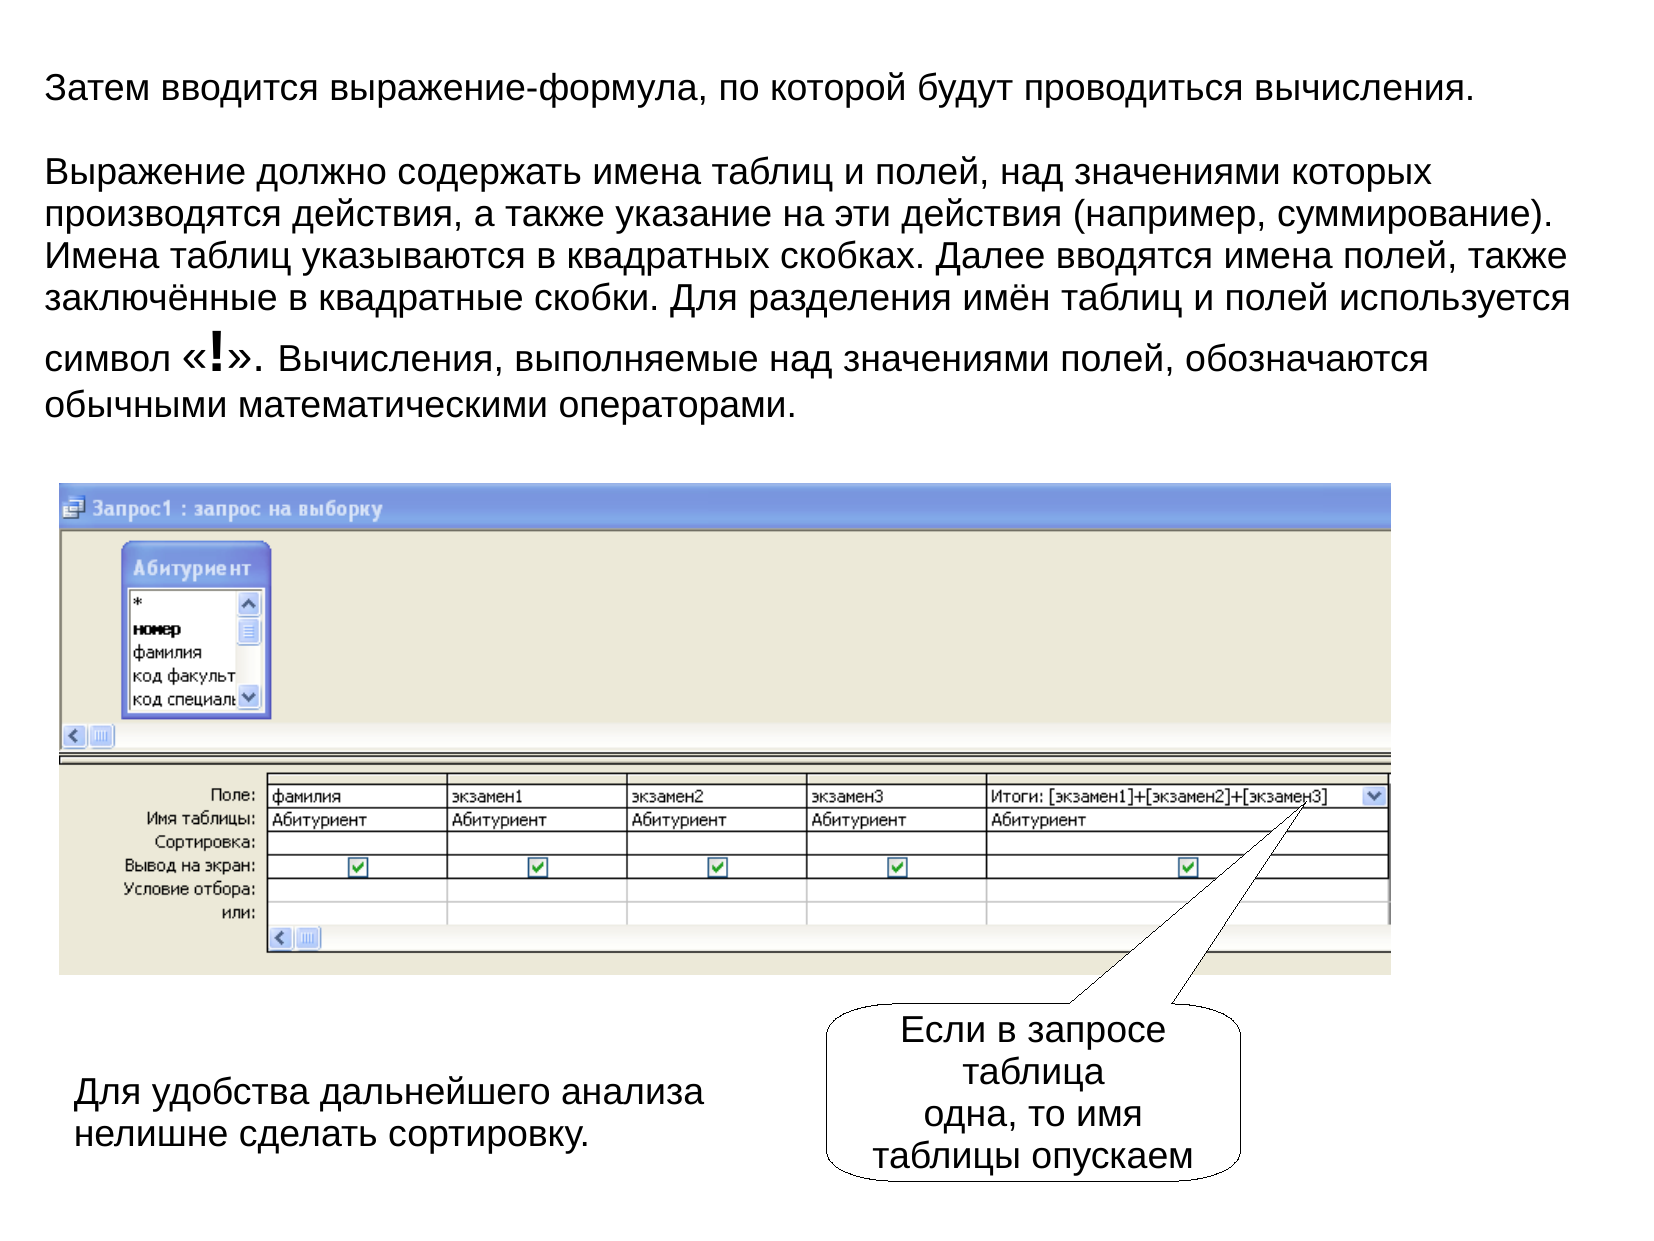

Затем вводится выражение-формула, по которой будут проводиться вычисления.
Выражение должно содержать имена таблиц и полей, над значениями которых производятся действия, а также указание на эти действия (например, суммирование).
Имена таблиц указываются в квадратных скобках. Далее вводятся имена полей, также заключённые в квадратные скобки. Для разделения имён таблиц и полей используется символ «!». Вычисления, выполняемые над значениями полей, обозначаются обычными математическими операторами.
Если в запросе таблица
одна, то имя таблицы опускаем
Для удобства дальнейшего анализа
нелишне сделать сортировку.